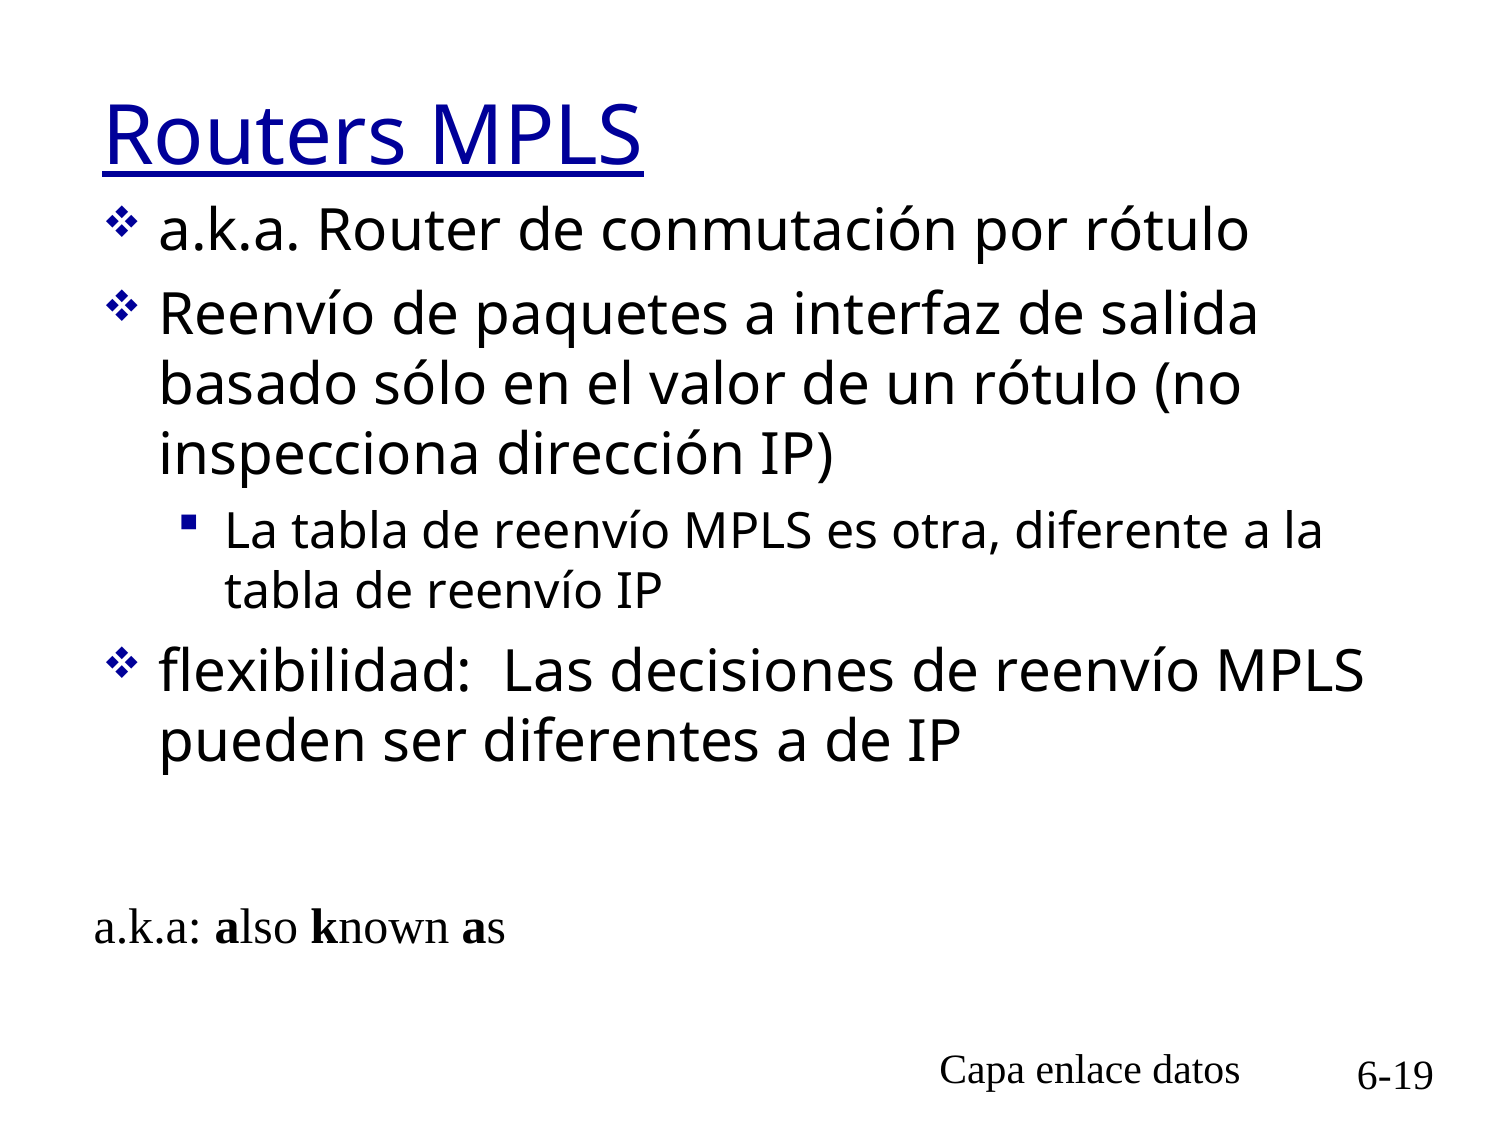

# Routers MPLS
a.k.a. Router de conmutación por rótulo
Reenvío de paquetes a interfaz de salida basado sólo en el valor de un rótulo (no inspecciona dirección IP)
La tabla de reenvío MPLS es otra, diferente a la tabla de reenvío IP
flexibilidad: Las decisiones de reenvío MPLS pueden ser diferentes a de IP
a.k.a: also known as
19